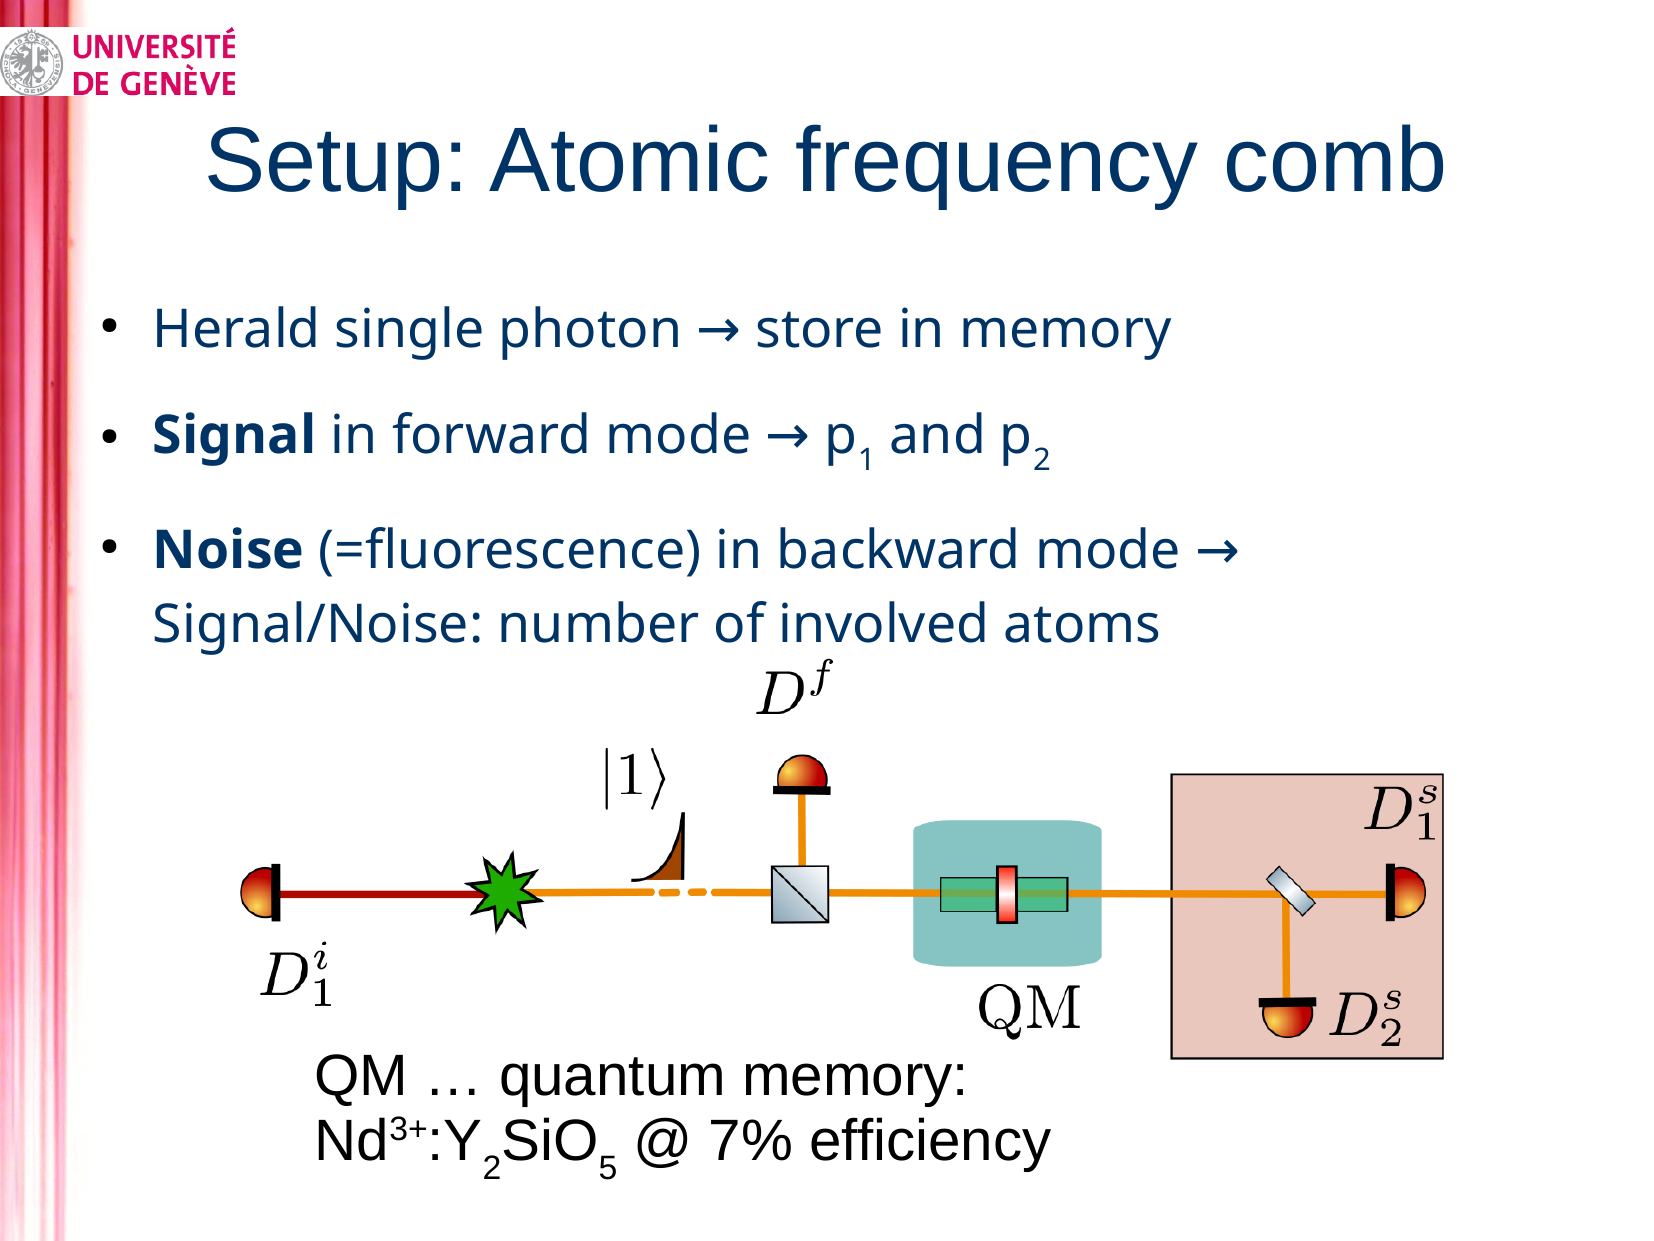

# Setup: Atomic frequency comb quantum memory (Nd)
Herald single photon → store in memory
Signal in forward mode → p1 and p2
Noise (=fluorescence) in backward mode →
Signal/Noise: number of involved atoms
QM … quantum memory: Nd3+:Y2SiO5 @ 7% efficiency